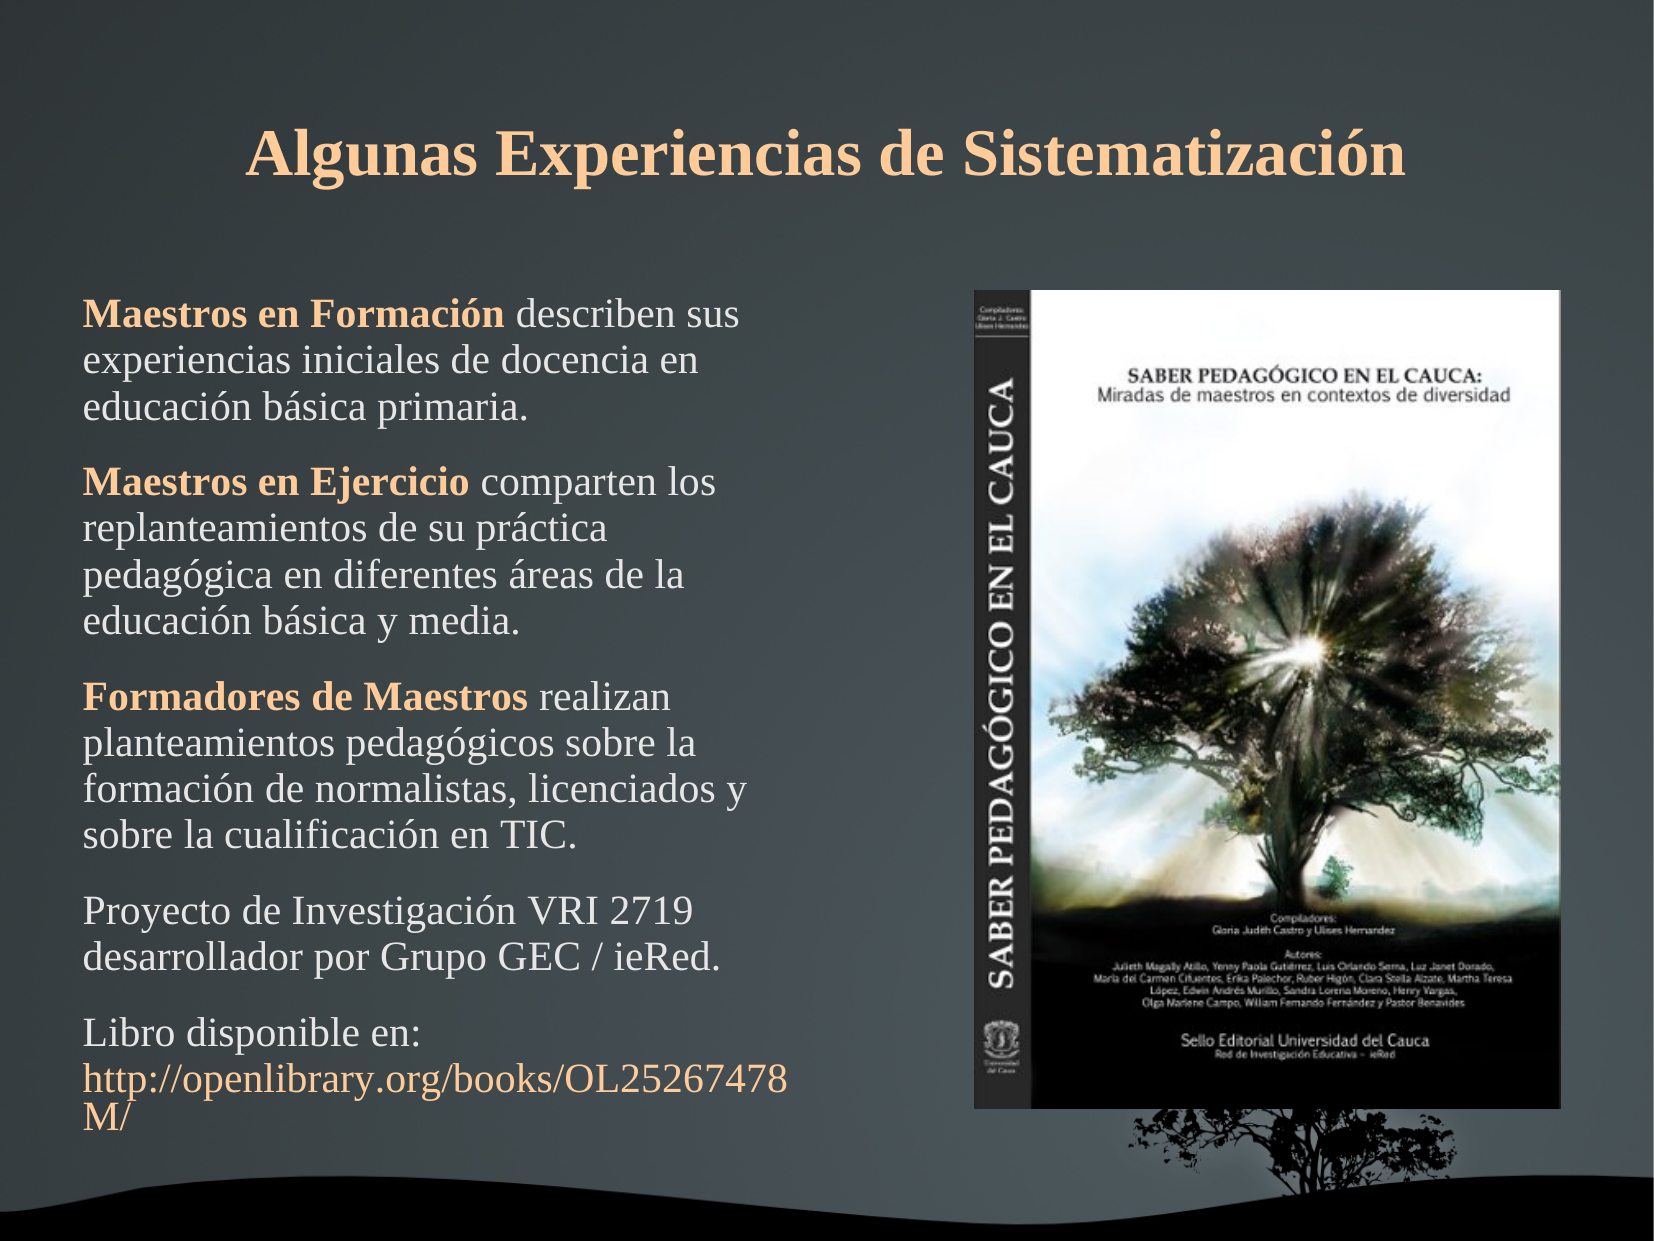

# Algunas Experiencias de Sistematización
Maestros en Formación describen sus experiencias iniciales de docencia en educación básica primaria.
Maestros en Ejercicio comparten los replanteamientos de su práctica pedagógica en diferentes áreas de la educación básica y media.
Formadores de Maestros realizan planteamientos pedagógicos sobre la formación de normalistas, licenciados y sobre la cualificación en TIC.
Proyecto de Investigación VRI 2719 desarrollador por Grupo GEC / ieRed.
Libro disponible en: http://openlibrary.org/books/OL25267478M/